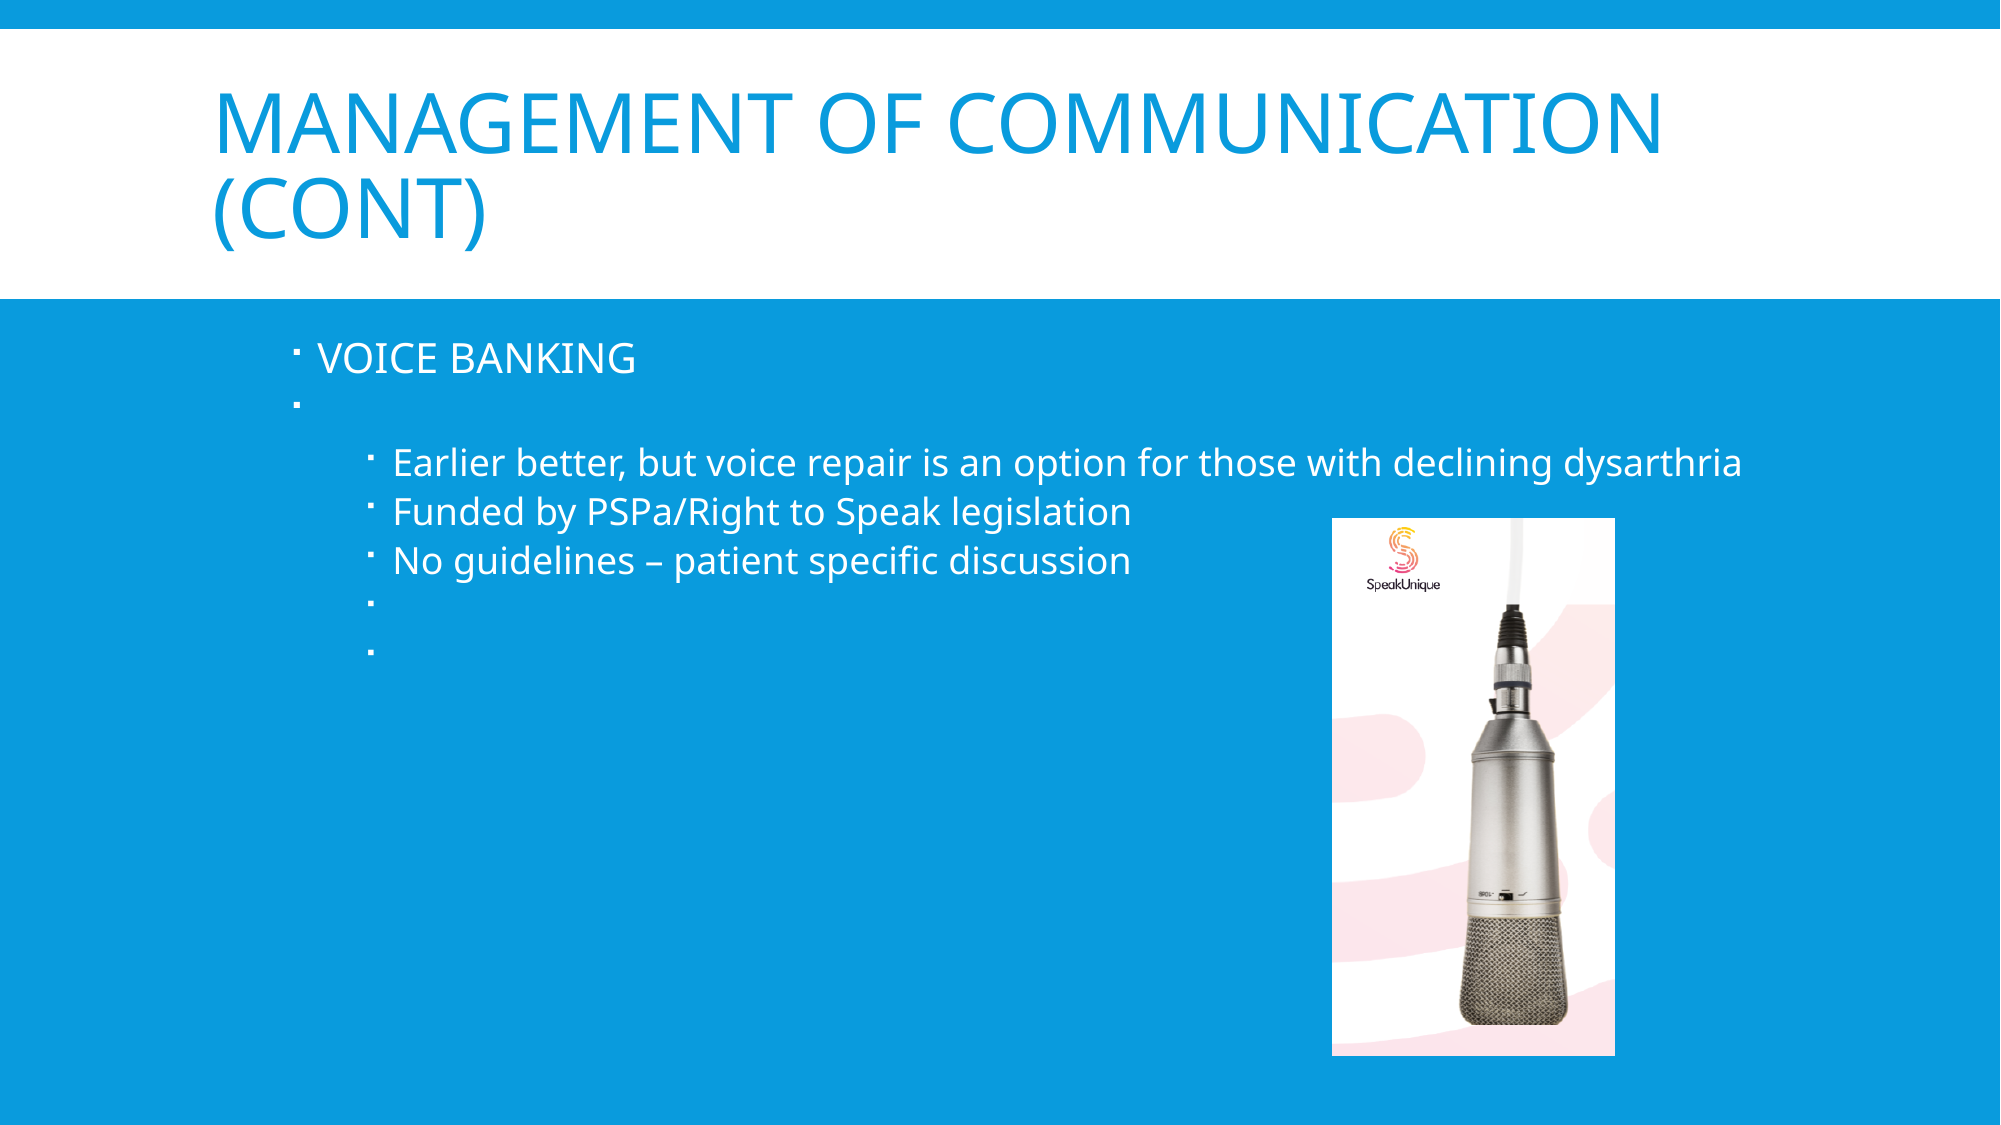

# MANAGEMENT OF COMMUNICATION (cont)
VOICE BANKING
Earlier better, but voice repair is an option for those with declining dysarthria
Funded by PSPa/Right to Speak legislation
No guidelines – patient specific discussion